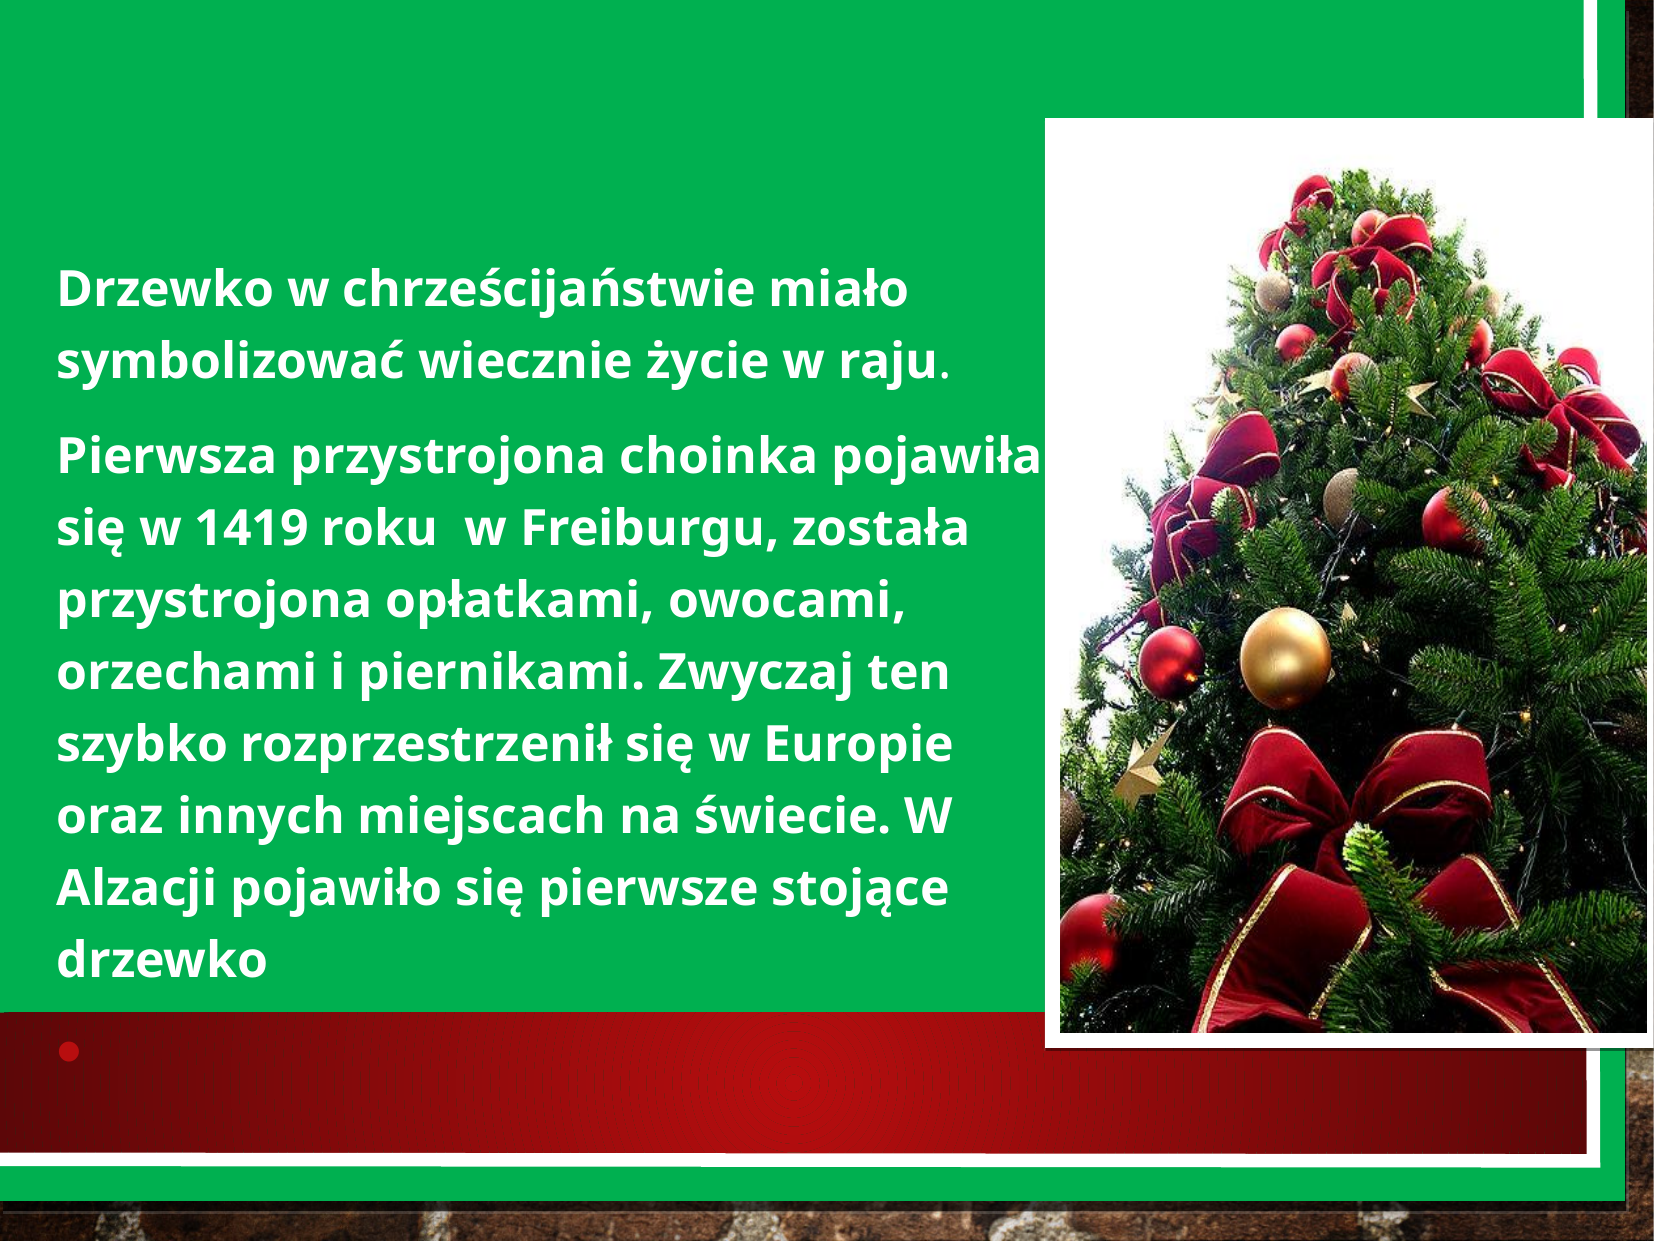

#
Drzewko w chrześcijaństwie miało symbolizować wiecznie życie w raju.
Pierwsza przystrojona choinka pojawiła się w 1419 roku w Freiburgu, została przystrojona opłatkami, owocami, orzechami i piernikami. Zwyczaj ten szybko rozprzestrzenił się w Europie oraz innych miejscach na świecie. W Alzacji pojawiło się pierwsze stojące drzewko